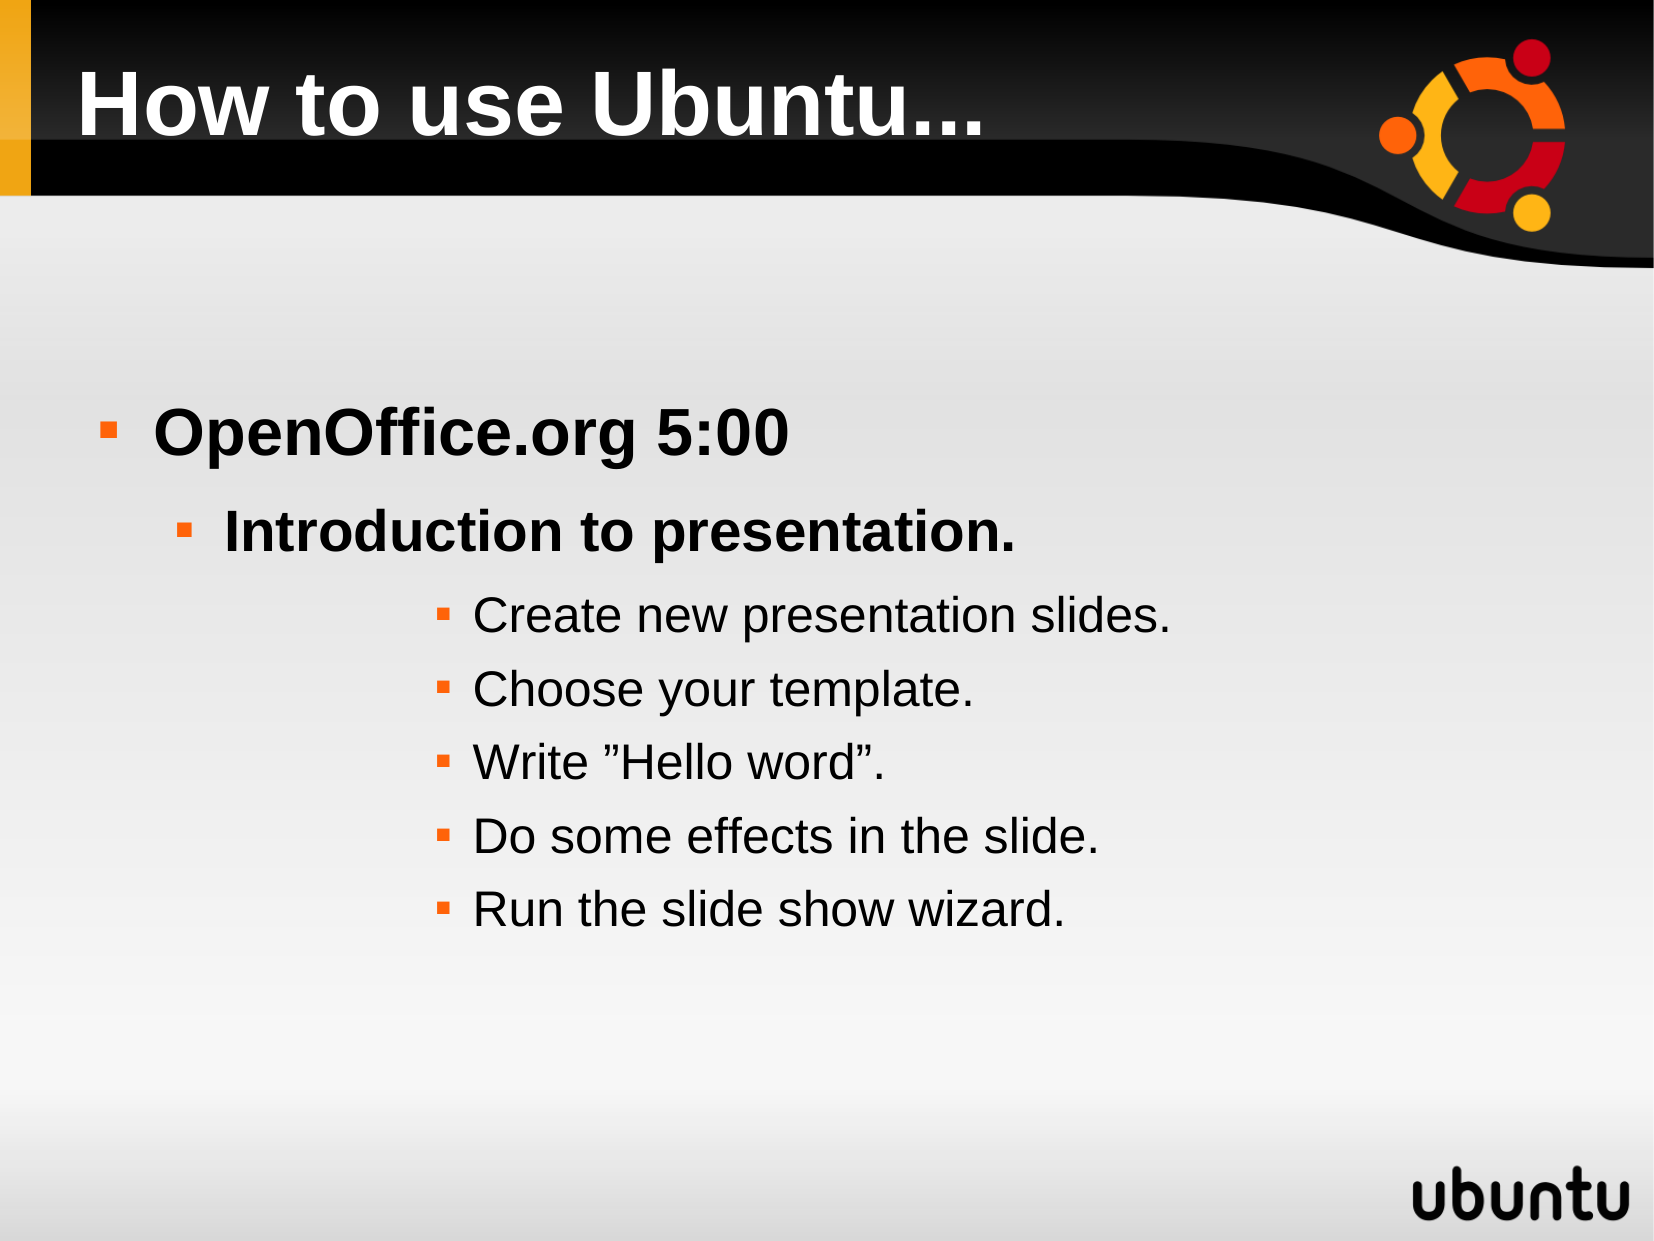

# How to use Ubuntu...
OpenOffice.org 5:00
Introduction to presentation.
Create new presentation slides.
Choose your template.
Write ”Hello word”.
Do some effects in the slide.
Run the slide show wizard.